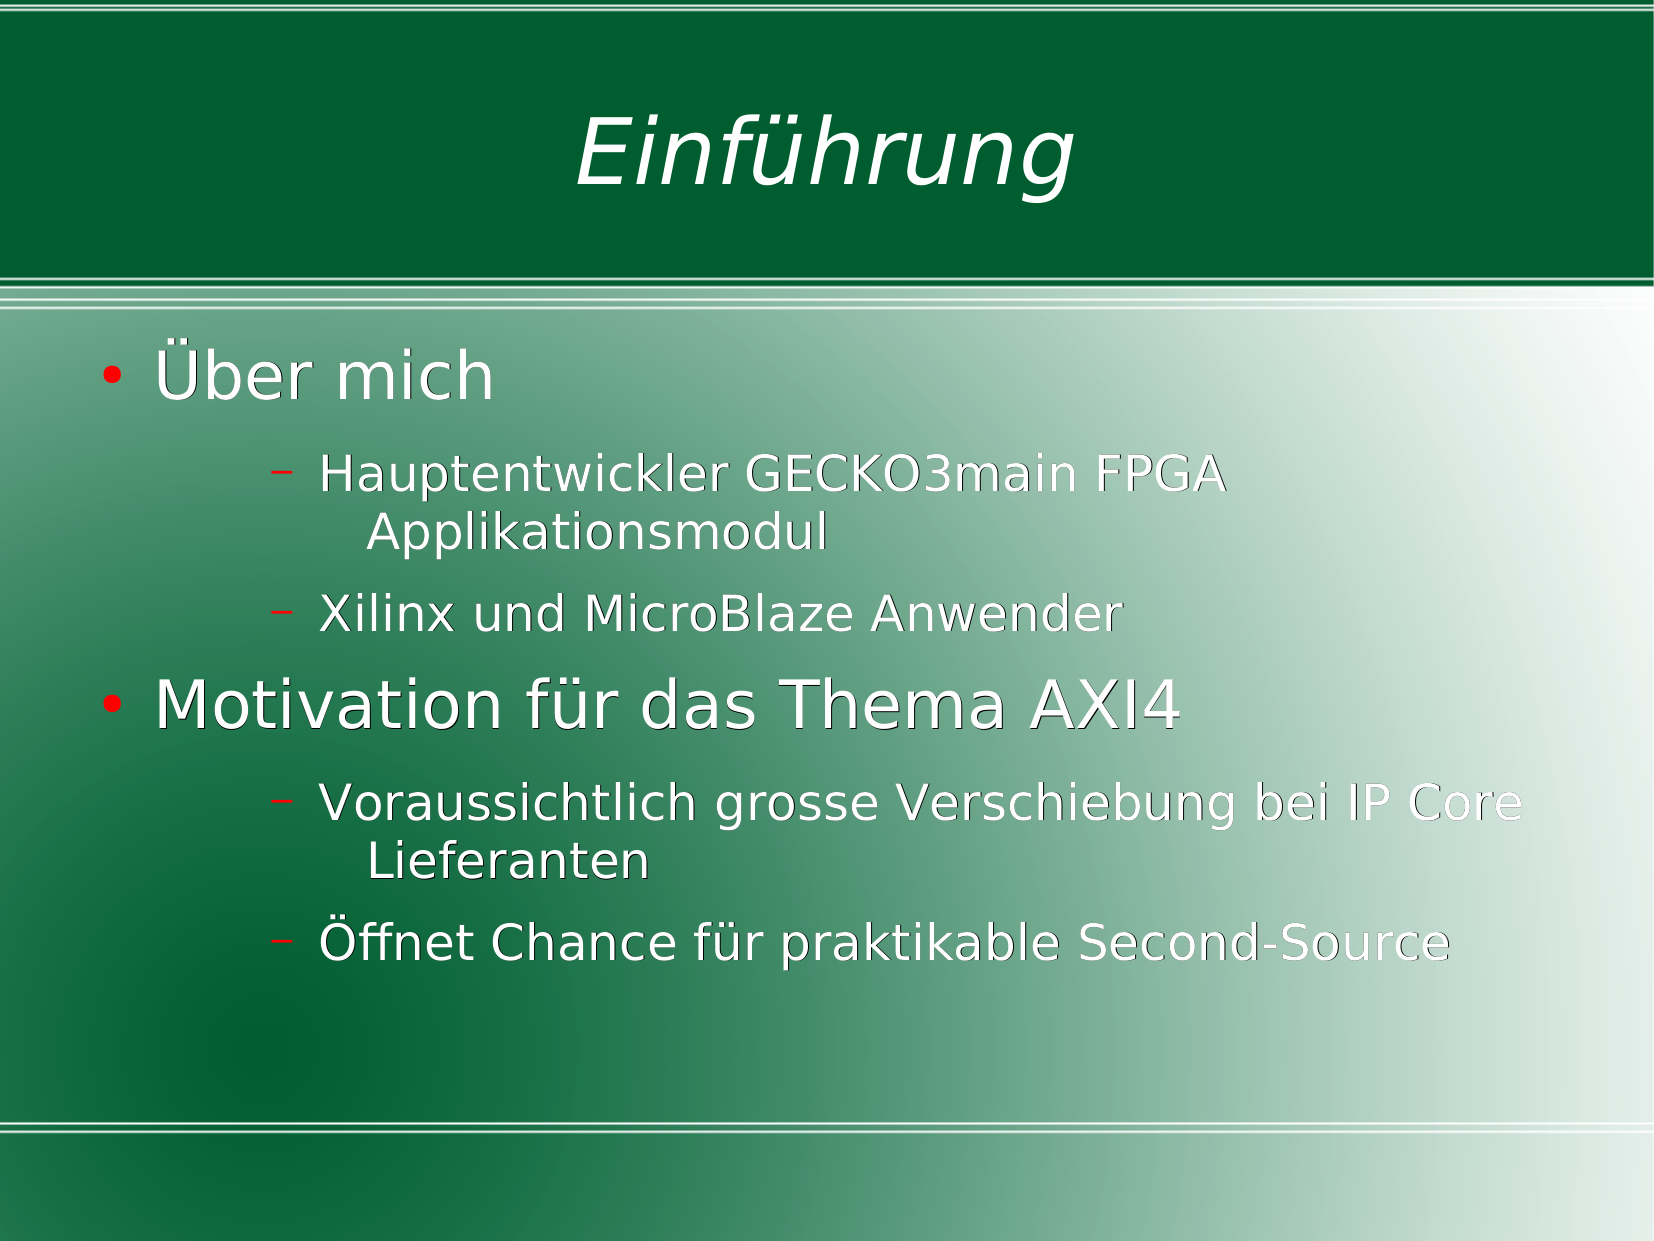

# Einführung
Über mich
Hauptentwickler GECKO3main FPGA Applikationsmodul
Xilinx und MicroBlaze Anwender
Motivation für das Thema AXI4
Voraussichtlich grosse Verschiebung bei IP Core Lieferanten
Öffnet Chance für praktikable Second-Source